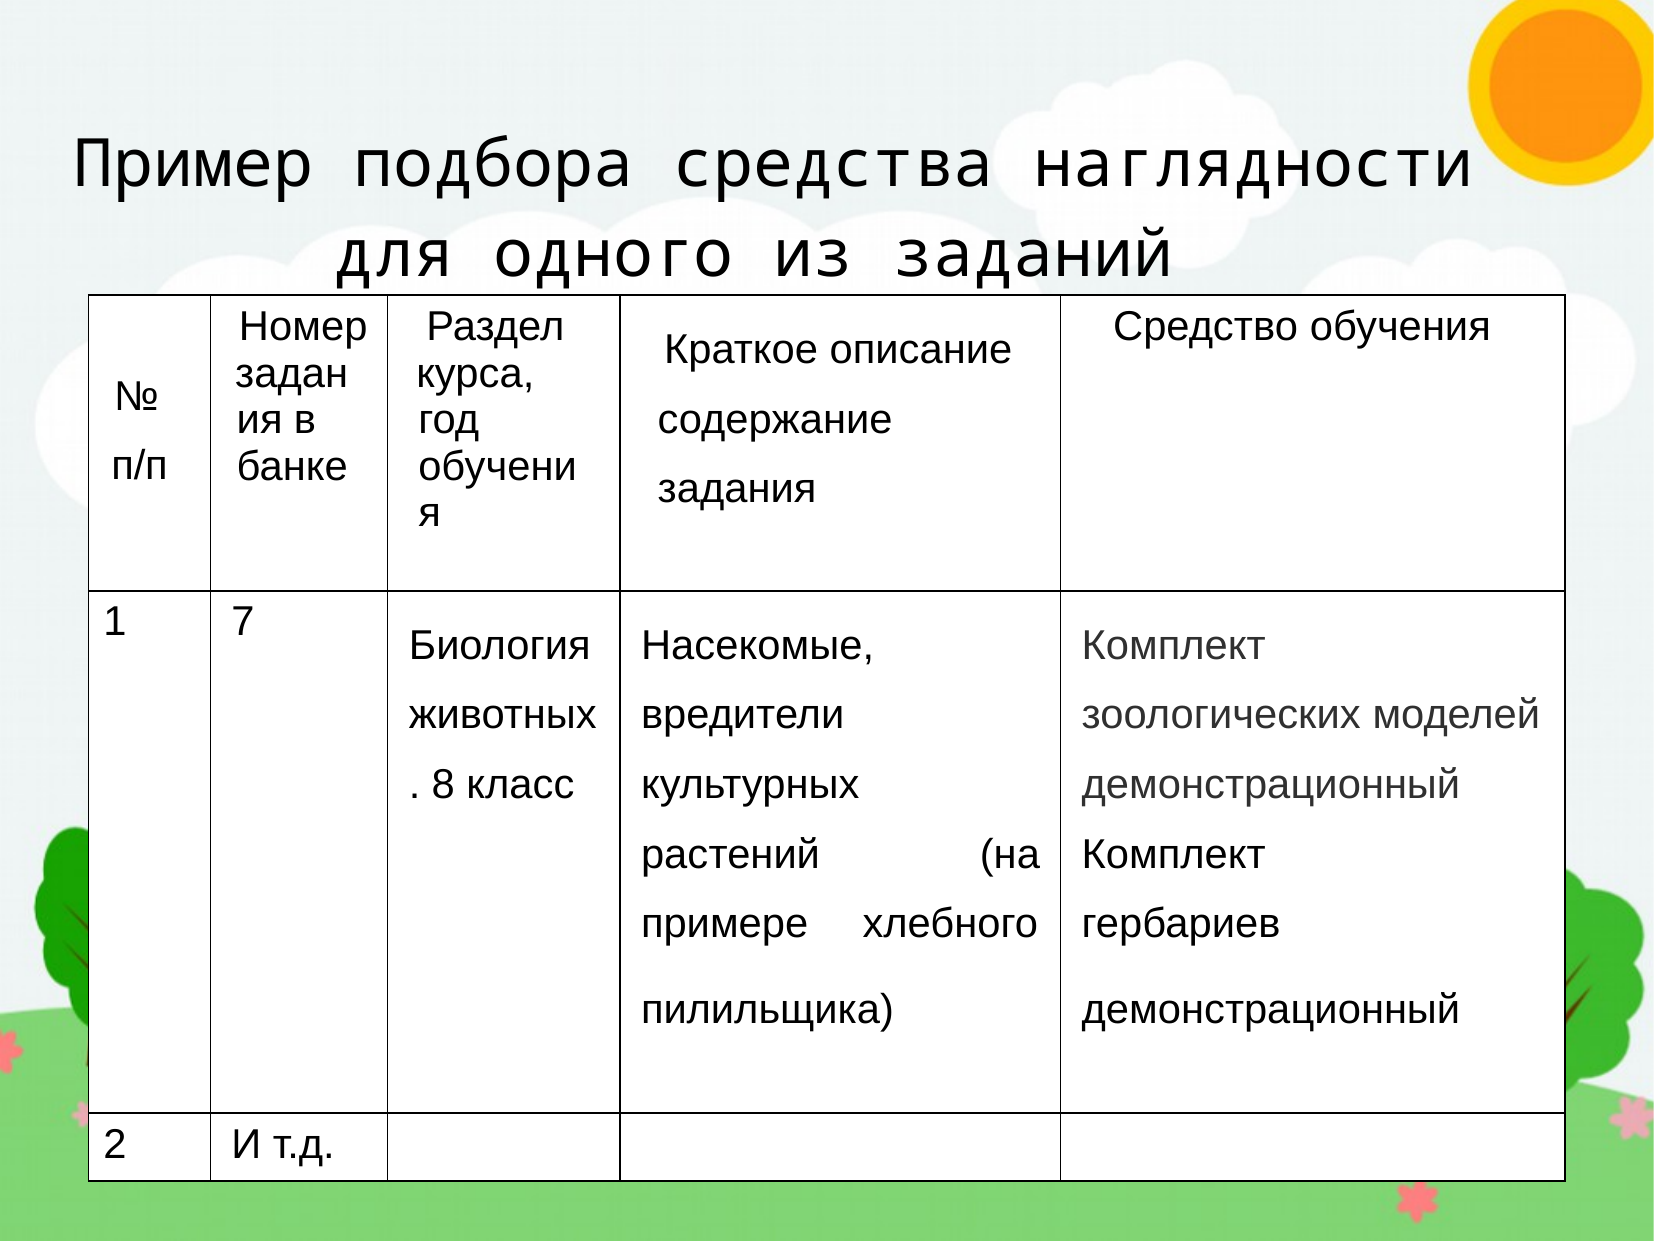

# Пример подбора средства наглядности для одного из заданий
| № п/п | Номер задания в банке | Раздел курса, год обучения | Краткое описание содержание задания | Средство обучения |
| --- | --- | --- | --- | --- |
| 1 | 7 | Биология животных. 8 класс | Насекомые, вредители культурных растений (на примере хлебного пилильщика) | Комплект зоологических моделей демонстрационный Комплект гербариев демонстрационный |
| 2 | И т.д. | | | |
### Chart
| Category | Столбец 1 | Столбец 2 | Столбец 3 |
|---|---|---|---|
| Строка 1 | 9.1 | 3.2 | 4.54 |
| Строка 2 | 2.4 | 8.8 | 9.65 |
| Строка 3 | 3.1 | 1.5 | 3.7 |
| Строка 4 | 4.3 | 9.02 | 6.2 |